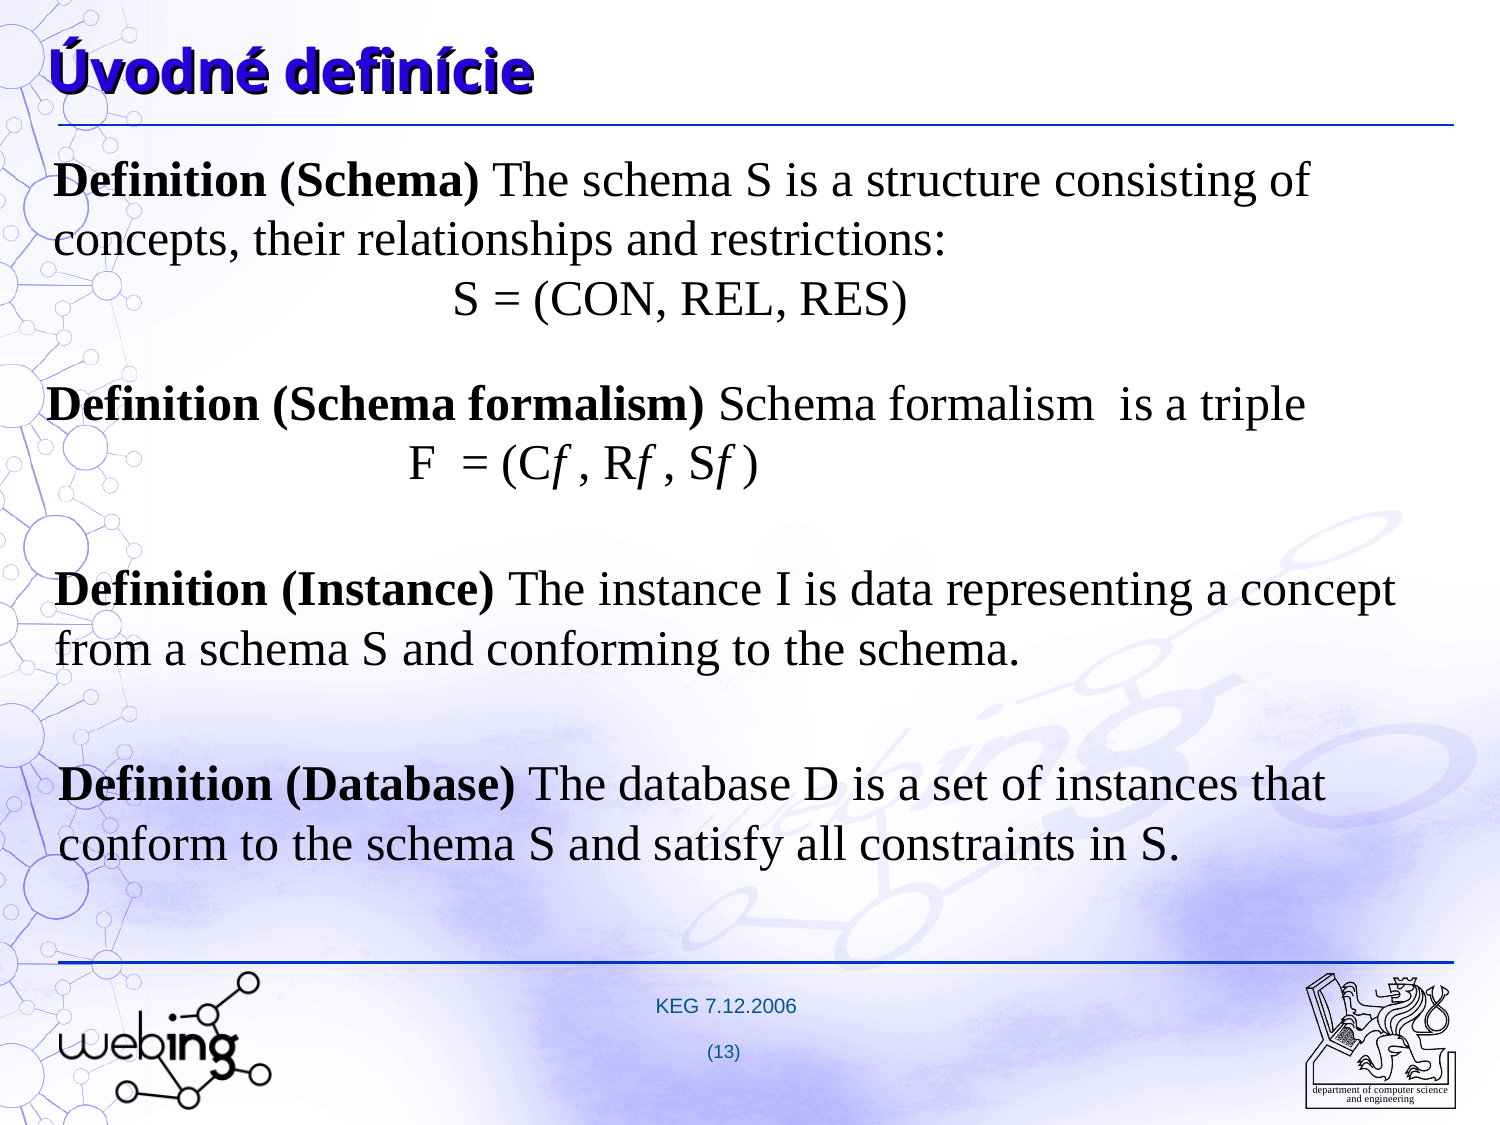

# Úvodné definície
Definition (Schema) The schema S is a structure consisting of concepts, their relationships and restrictions:
 S = (CON, REL, RES)
Definition (Schema formalism) Schema formalism is a triple
 F = (Cf , Rf , Sf )
Definition (Instance) The instance I is data representing a concept from a schema S and conforming to the schema.
Definition (Database) The database D is a set of instances that conform to the schema S and satisfy all constraints in S.